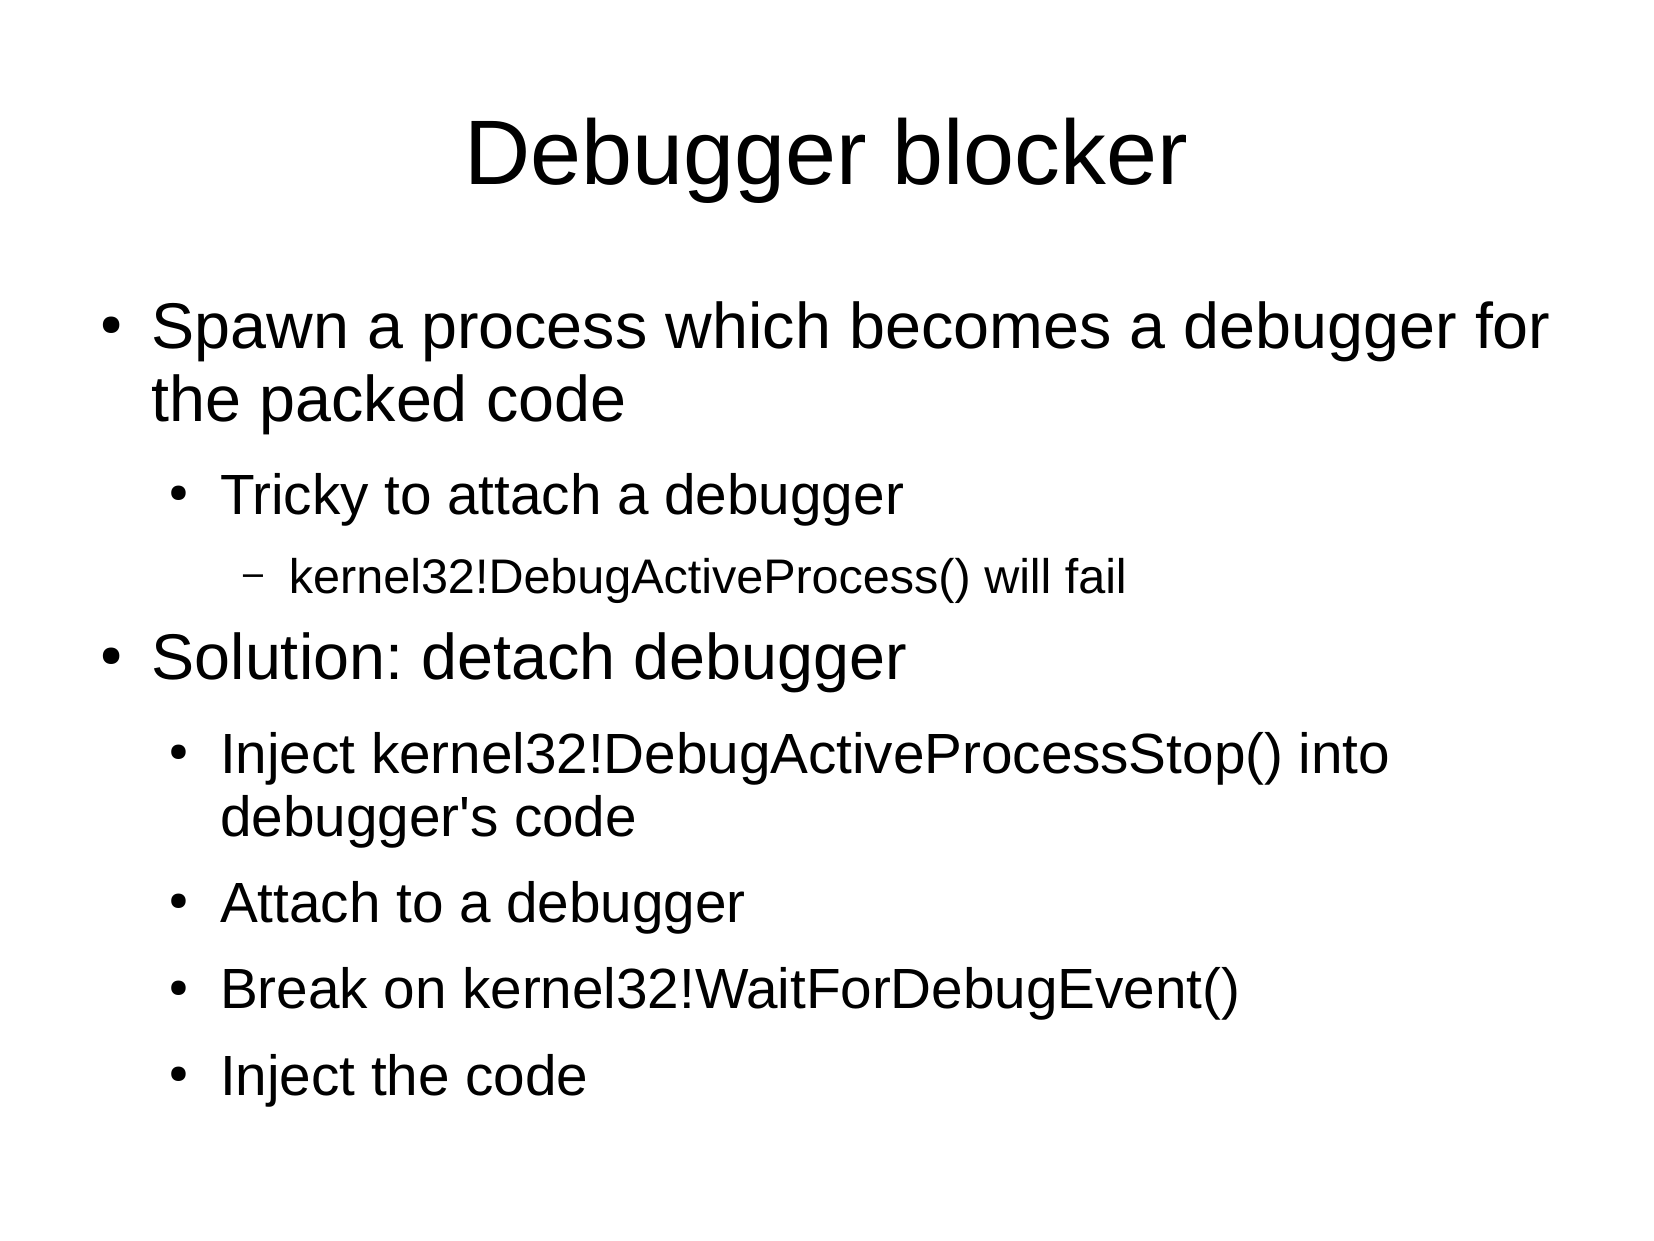

# Debugger blocker
Spawn a process which becomes a debugger for the packed code
Tricky to attach a debugger
kernel32!DebugActiveProcess() will fail
Solution: detach debugger
Inject kernel32!DebugActiveProcessStop() into debugger's code
Attach to a debugger
Break on kernel32!WaitForDebugEvent()
Inject the code